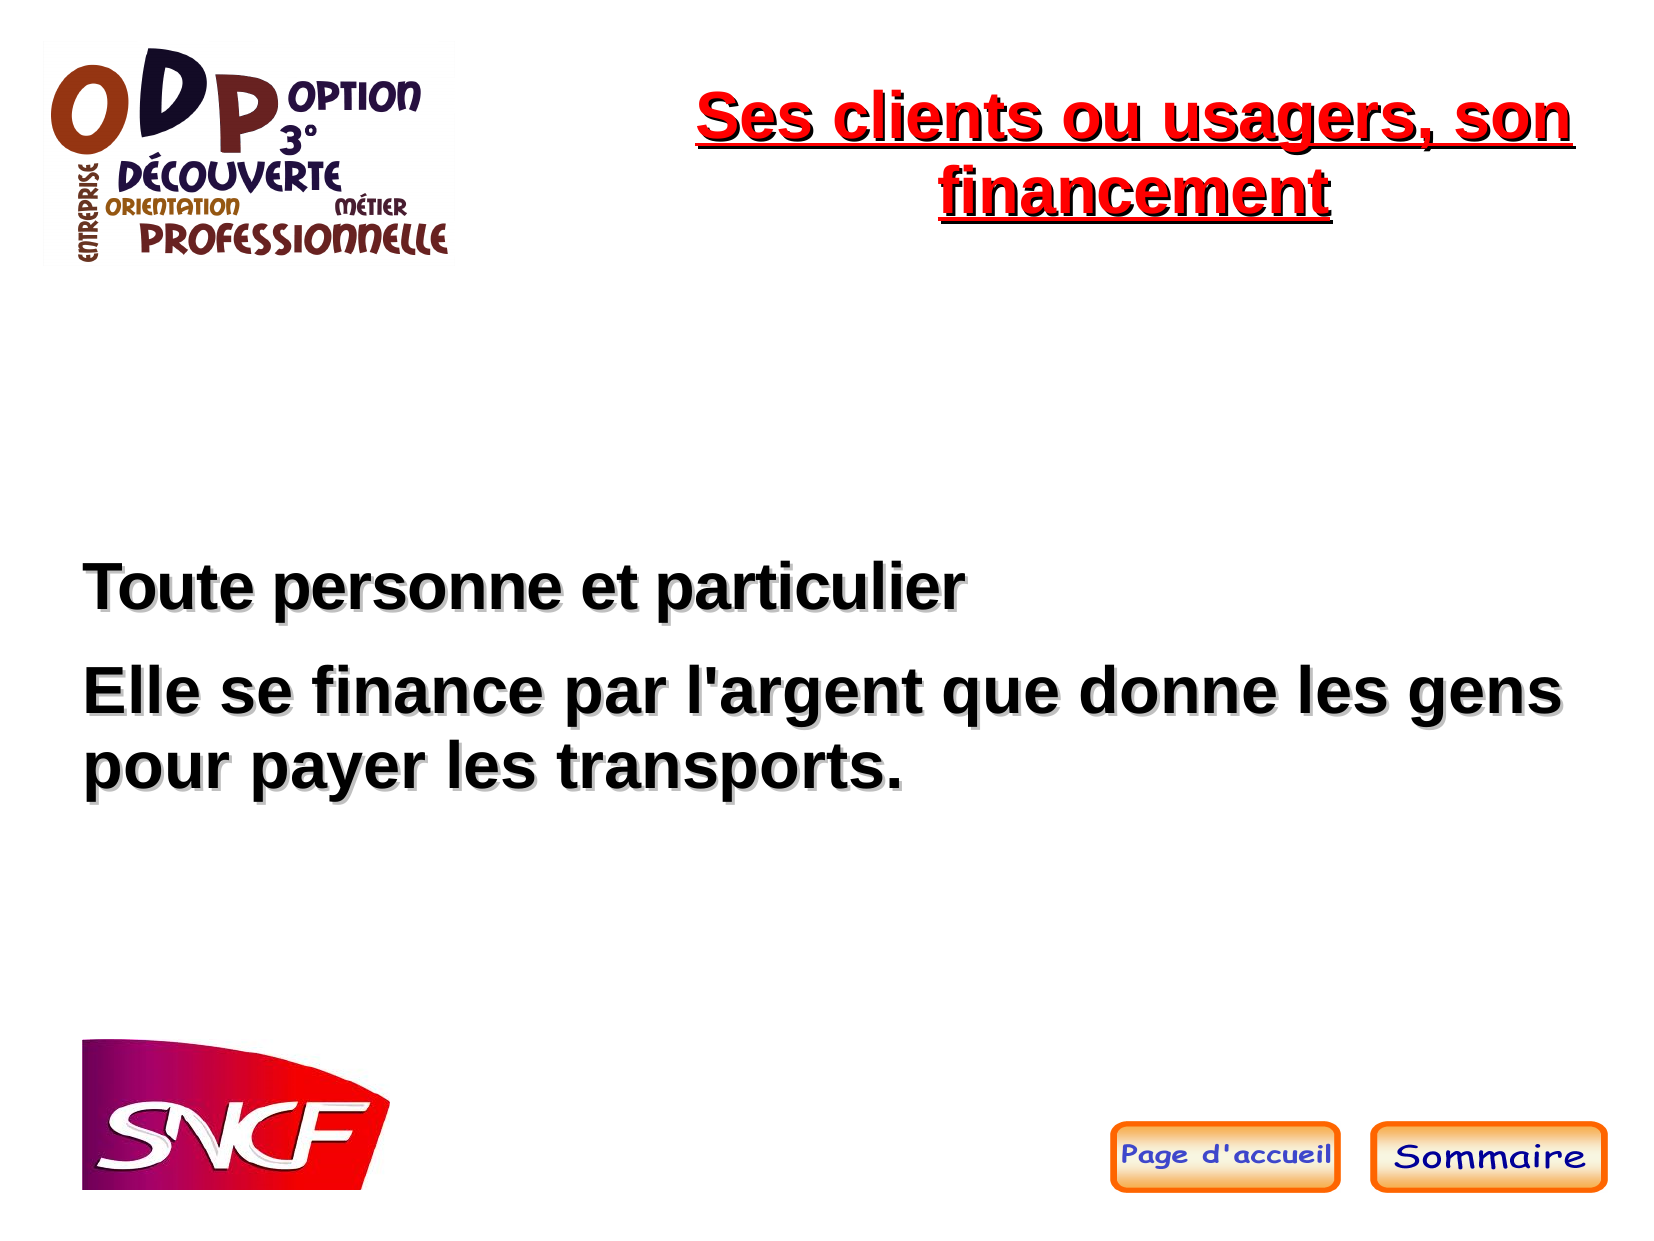

# Ses clients ou usagers, son financement
Toute personne et particulier
Elle se finance par l'argent que donne les gens pour payer les transports.